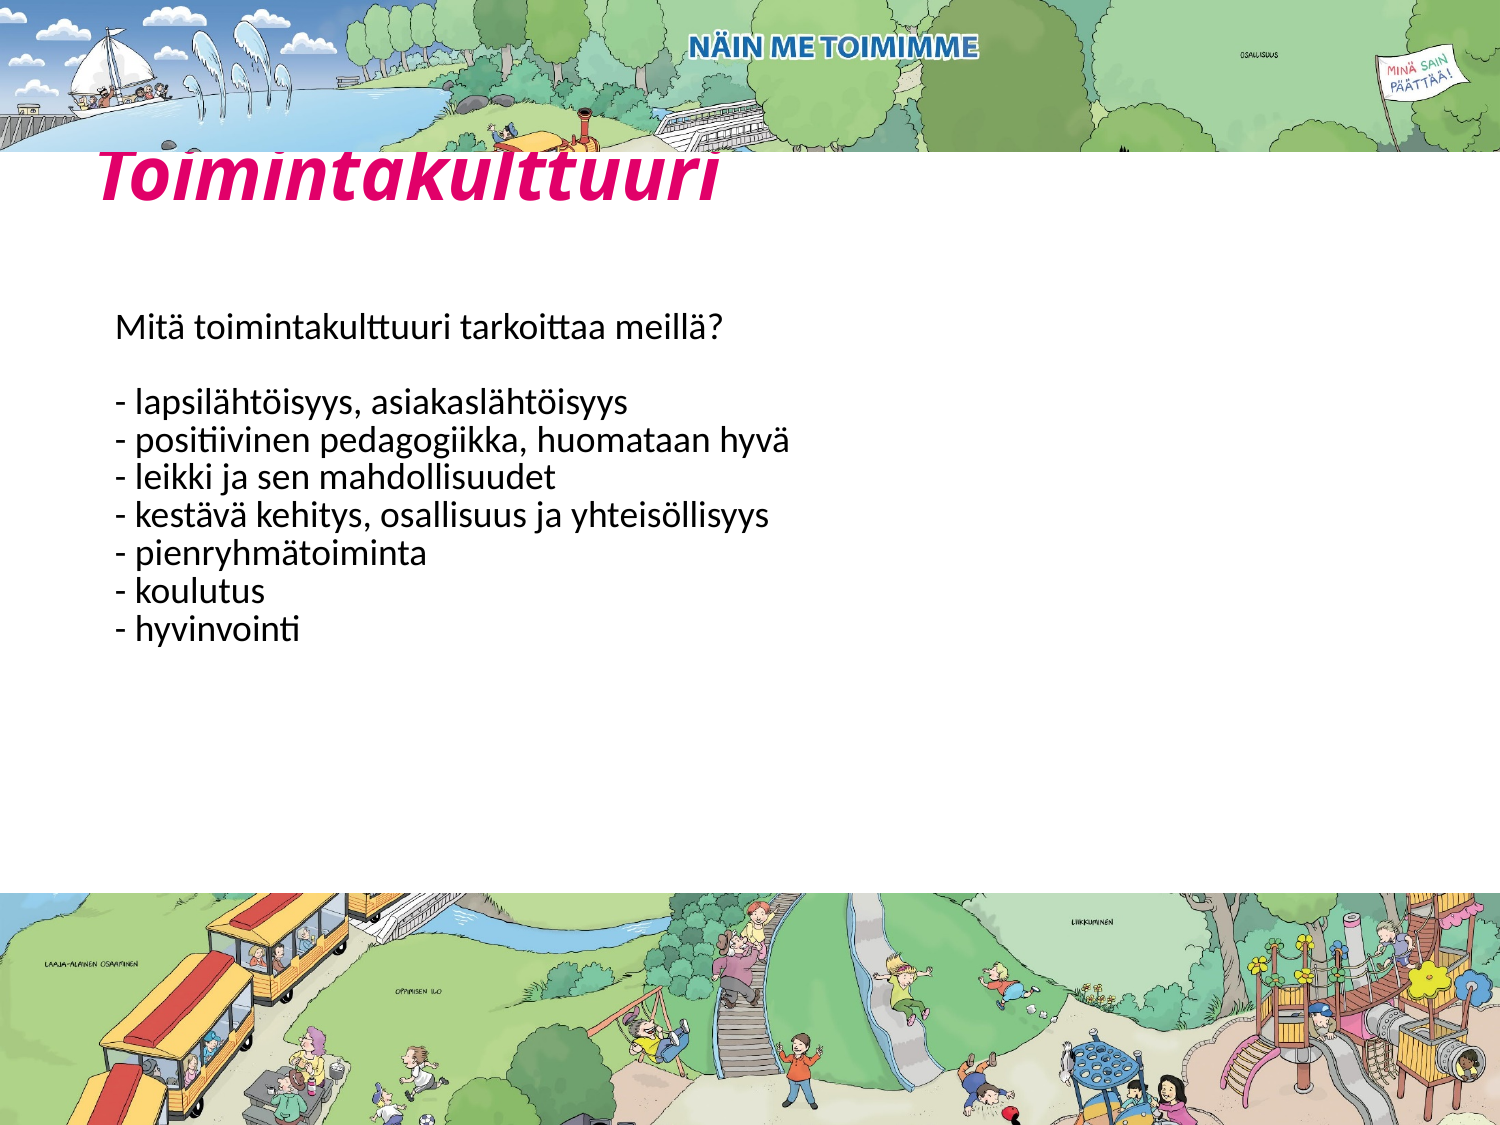

# Toimintakulttuuri
Mitä toimintakulttuuri tarkoittaa meillä?
- lapsilähtöisyys, asiakaslähtöisyys
- positiivinen pedagogiikka, huomataan hyvä
- leikki ja sen mahdollisuudet
- kestävä kehitys, osallisuus ja yhteisöllisyys
- pienryhmätoiminta
- koulutus
- hyvinvointi